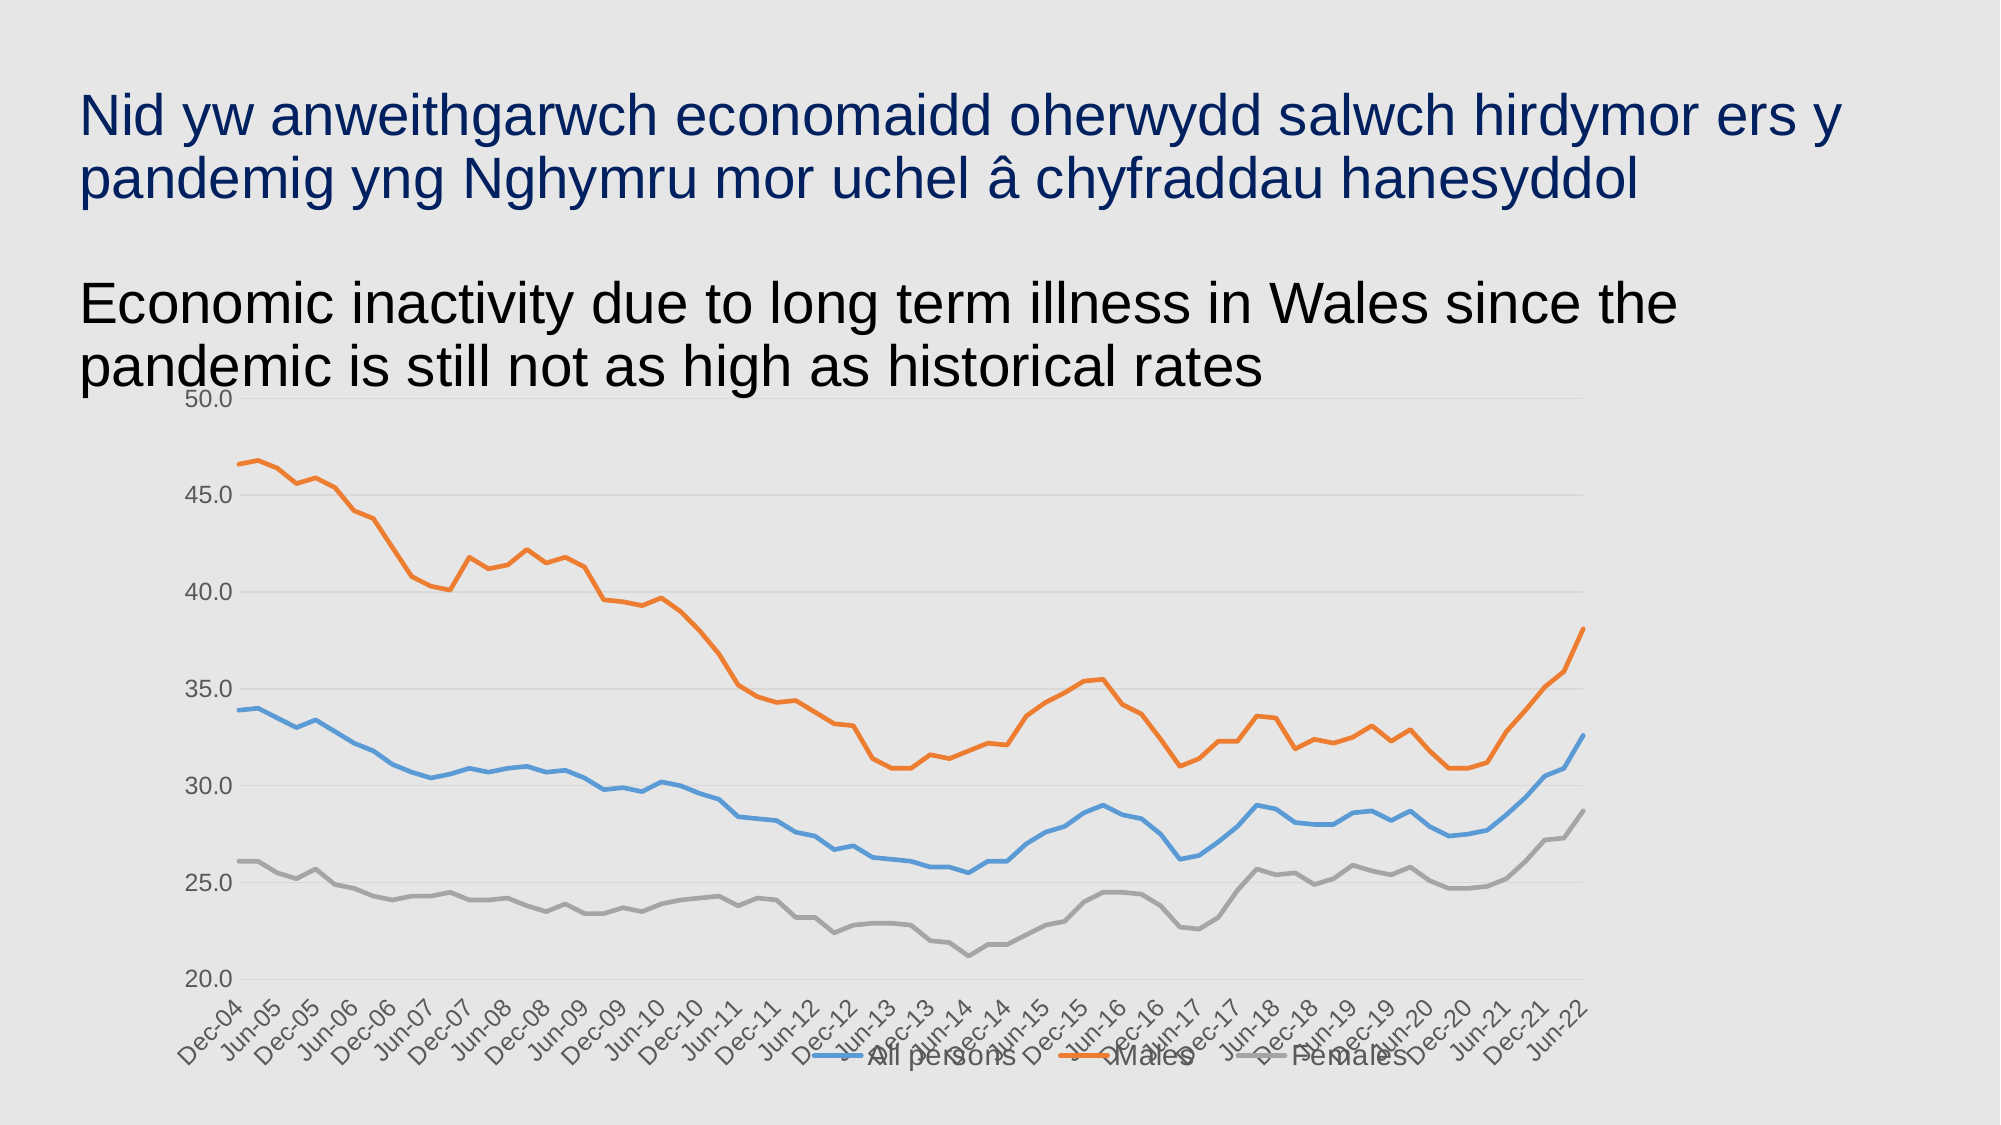

# Nid yw anweithgarwch economaidd oherwydd salwch hirdymor ers y pandemig yng Nghymru mor uchel â chyfraddau hanesyddol Economic inactivity due to long term illness in Wales since the pandemic is still not as high as historical rates
### Chart
| Category | All persons | Males | Females |
|---|---|---|---|
| 38322 | 33.9 | 46.6 | 26.1 |
| 38412 | 34.0 | 46.8 | 26.1 |
| 38504 | 33.5 | 46.4 | 25.5 |
| 38596 | 33.0 | 45.6 | 25.2 |
| 38687 | 33.4 | 45.9 | 25.7 |
| 38777 | 32.8 | 45.4 | 24.9 |
| 38869 | 32.2 | 44.2 | 24.7 |
| 38961 | 31.8 | 43.8 | 24.3 |
| 39052 | 31.1 | 42.3 | 24.1 |
| 39142 | 30.7 | 40.8 | 24.3 |
| 39234 | 30.4 | 40.3 | 24.3 |
| 39326 | 30.6 | 40.1 | 24.5 |
| 39417 | 30.9 | 41.8 | 24.1 |
| 39508 | 30.7 | 41.2 | 24.1 |
| 39600 | 30.9 | 41.4 | 24.2 |
| 39692 | 31.0 | 42.2 | 23.8 |
| 39783 | 30.7 | 41.5 | 23.5 |
| 39873 | 30.8 | 41.8 | 23.9 |
| 39965 | 30.4 | 41.3 | 23.4 |
| 40057 | 29.8 | 39.6 | 23.4 |
| 40148 | 29.9 | 39.5 | 23.7 |
| 40238 | 29.7 | 39.3 | 23.5 |
| 40330 | 30.2 | 39.7 | 23.9 |
| 40422 | 30.0 | 39.0 | 24.1 |
| 40513 | 29.6 | 38.0 | 24.2 |
| 40603 | 29.3 | 36.8 | 24.3 |
| 40695 | 28.4 | 35.2 | 23.8 |
| 40787 | 28.3 | 34.6 | 24.2 |
| 40878 | 28.2 | 34.3 | 24.1 |
| 40969 | 27.6 | 34.4 | 23.2 |
| 41061 | 27.4 | 33.8 | 23.2 |
| 41153 | 26.7 | 33.2 | 22.4 |
| 41244 | 26.9 | 33.1 | 22.8 |
| 41334 | 26.3 | 31.4 | 22.9 |
| 41426 | 26.2 | 30.9 | 22.9 |
| 41518 | 26.1 | 30.9 | 22.8 |
| 41609 | 25.8 | 31.6 | 22.0 |
| 41699 | 25.8 | 31.4 | 21.9 |
| 41791 | 25.5 | 31.8 | 21.2 |
| 41883 | 26.1 | 32.2 | 21.8 |
| 41974 | 26.1 | 32.1 | 21.8 |
| 42064 | 27.0 | 33.6 | 22.3 |
| 42156 | 27.6 | 34.3 | 22.8 |
| 42248 | 27.9 | 34.8 | 23.0 |
| 42339 | 28.6 | 35.4 | 24.0 |
| 42430 | 29.0 | 35.5 | 24.5 |
| 42522 | 28.5 | 34.2 | 24.5 |
| 42614 | 28.3 | 33.7 | 24.4 |
| 42705 | 27.5 | 32.4 | 23.8 |
| 42795 | 26.2 | 31.0 | 22.7 |
| 42887 | 26.4 | 31.4 | 22.6 |
| 42979 | 27.1 | 32.3 | 23.2 |
| 43070 | 27.9 | 32.3 | 24.6 |
| 43160 | 29.0 | 33.6 | 25.7 |
| 43252 | 28.8 | 33.5 | 25.4 |
| 43344 | 28.1 | 31.9 | 25.5 |
| 43435 | 28.0 | 32.4 | 24.9 |
| 43525 | 28.0 | 32.2 | 25.2 |
| 43617 | 28.6 | 32.5 | 25.9 |
| 43709 | 28.7 | 33.1 | 25.6 |
| 43800 | 28.2 | 32.3 | 25.4 |
| 43891 | 28.7 | 32.9 | 25.8 |
| 43983 | 27.9 | 31.8 | 25.1 |
| 44075 | 27.4 | 30.9 | 24.7 |
| 44166 | 27.5 | 30.9 | 24.7 |
| 44256 | 27.7 | 31.2 | 24.8 |
| 44348 | 28.5 | 32.8 | 25.2 |
| 44440 | 29.4 | 33.9 | 26.1 |
| 44531 | 30.5 | 35.1 | 27.2 |
| 44621 | 30.9 | 35.9 | 27.3 |
| 44713 | 32.6 | 38.1 | 28.7 |